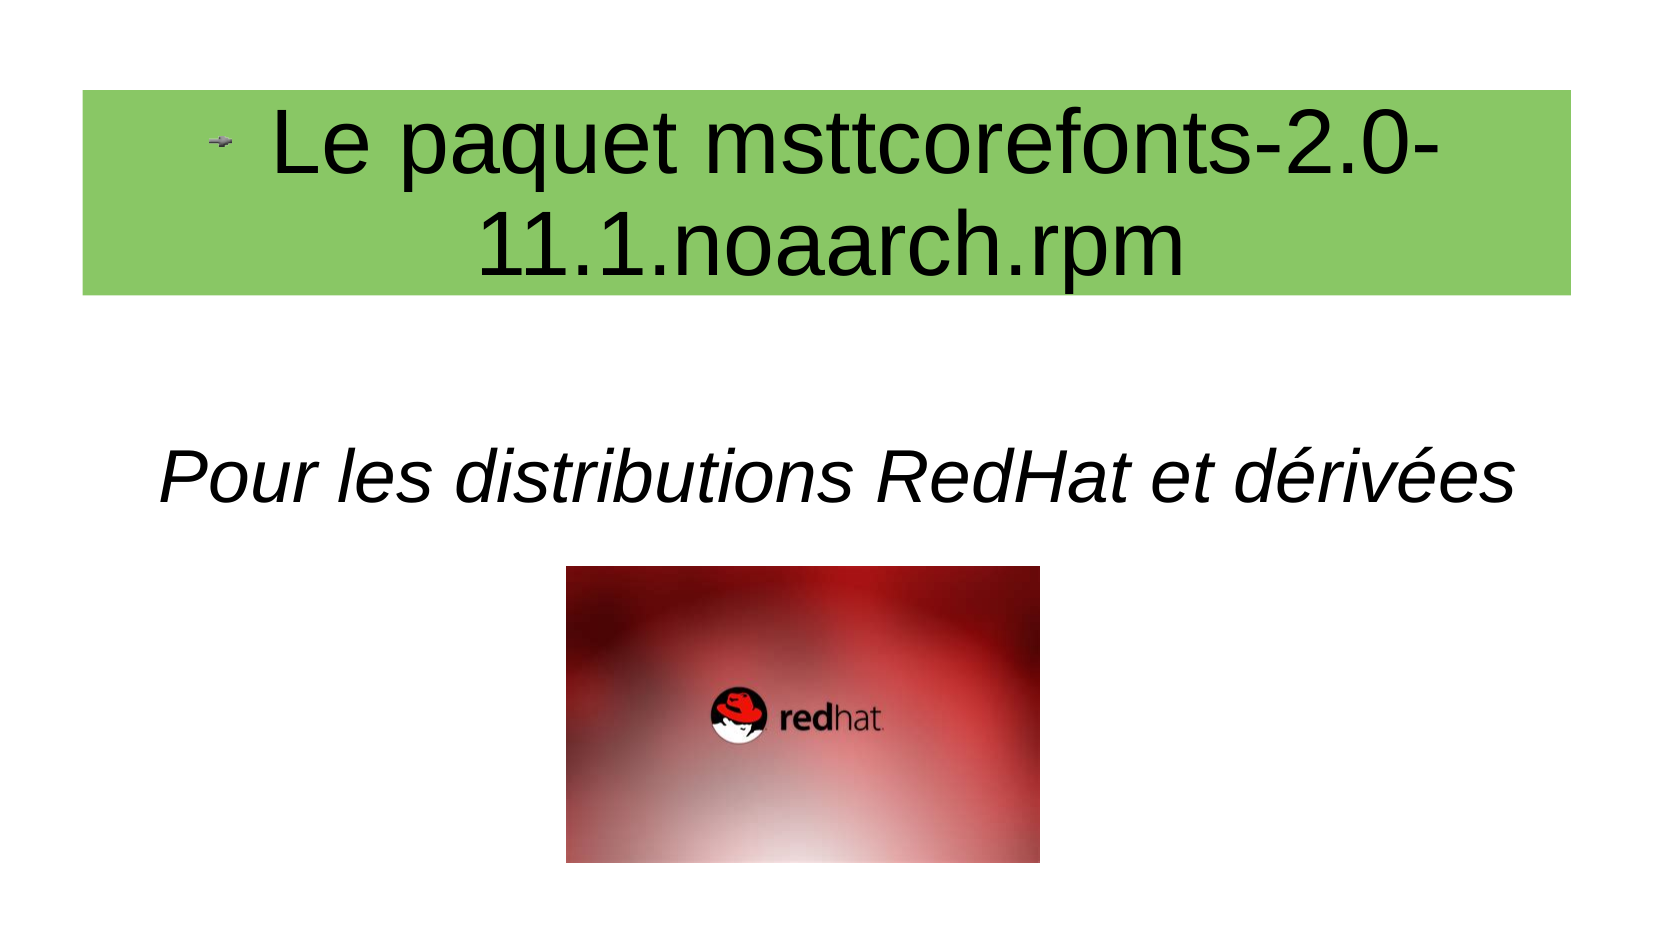

# Le paquet msttcorefonts-2.0-11.1.noaarch.rpm
Pour les distributions RedHat et dérivées